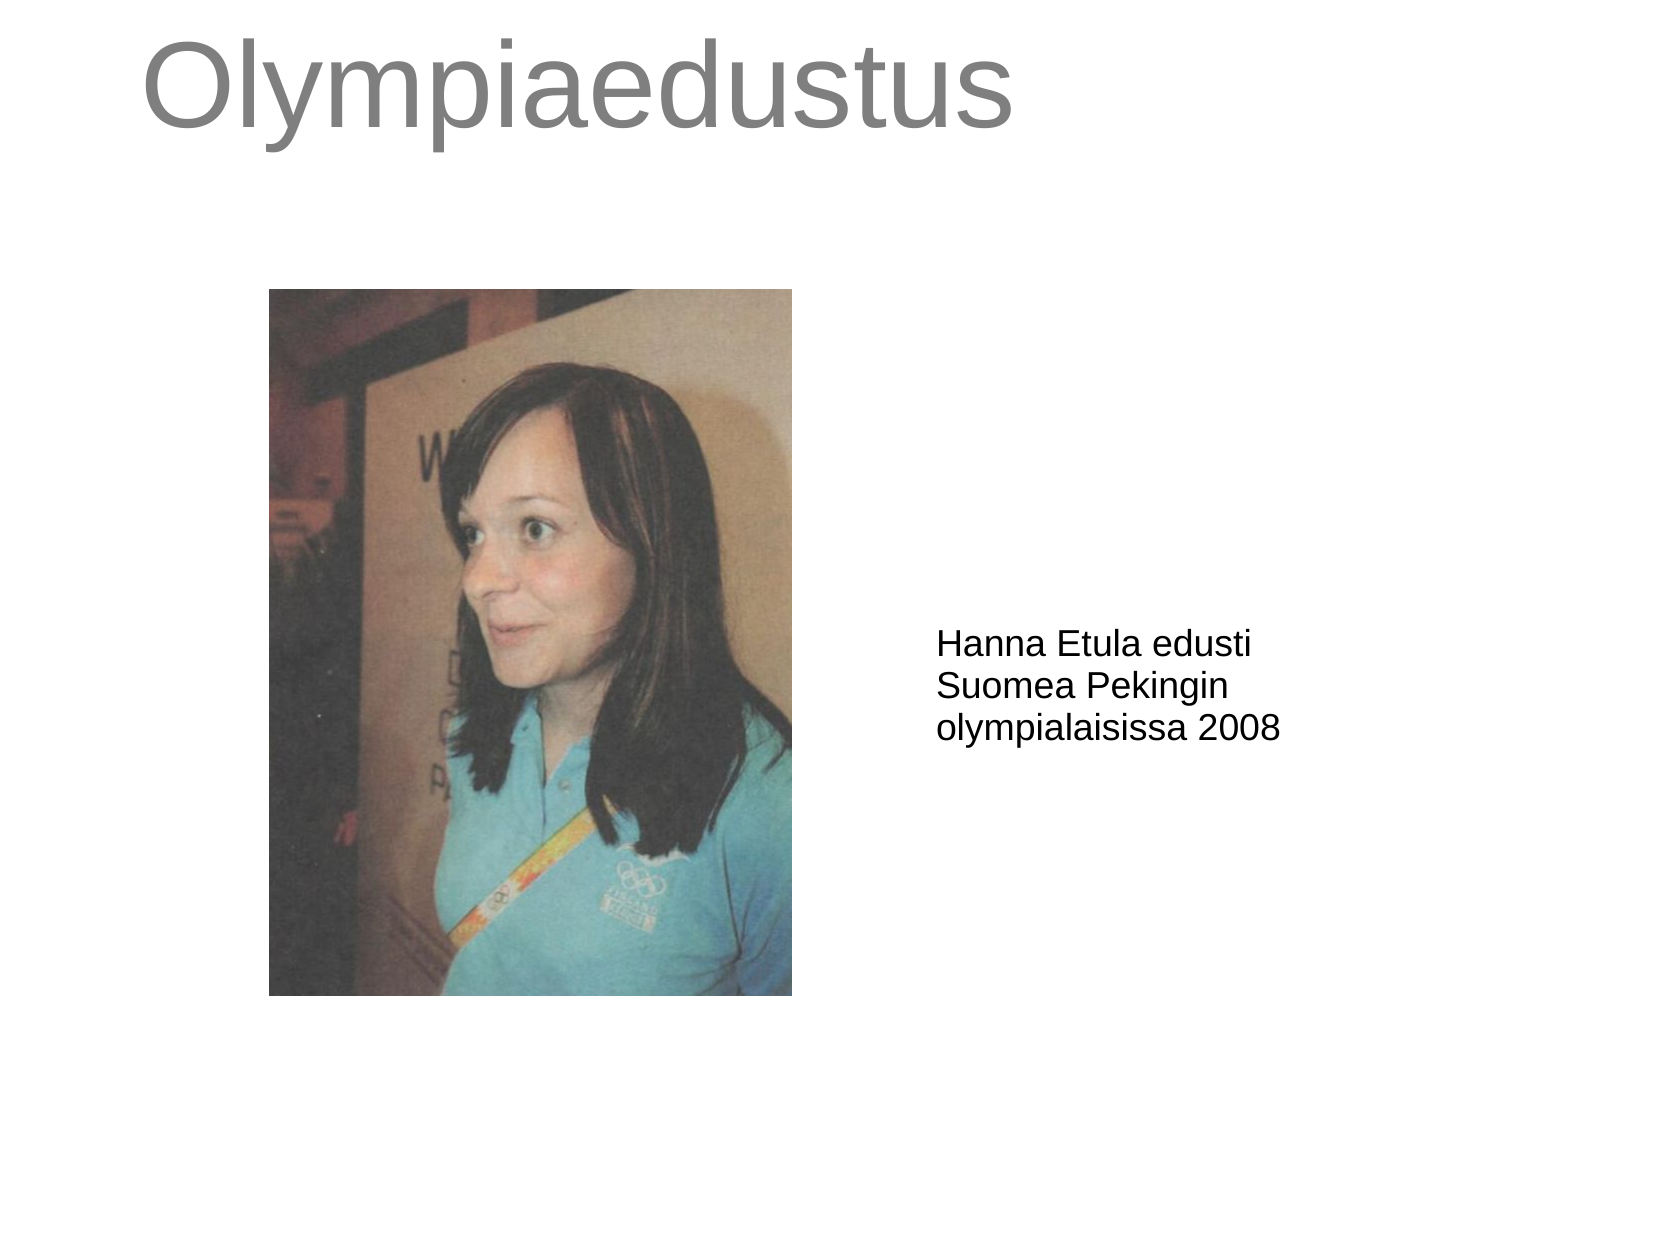

Olympiaedustus
#
Hanna Etula edusti Suomea Pekingin olympialaisissa 2008